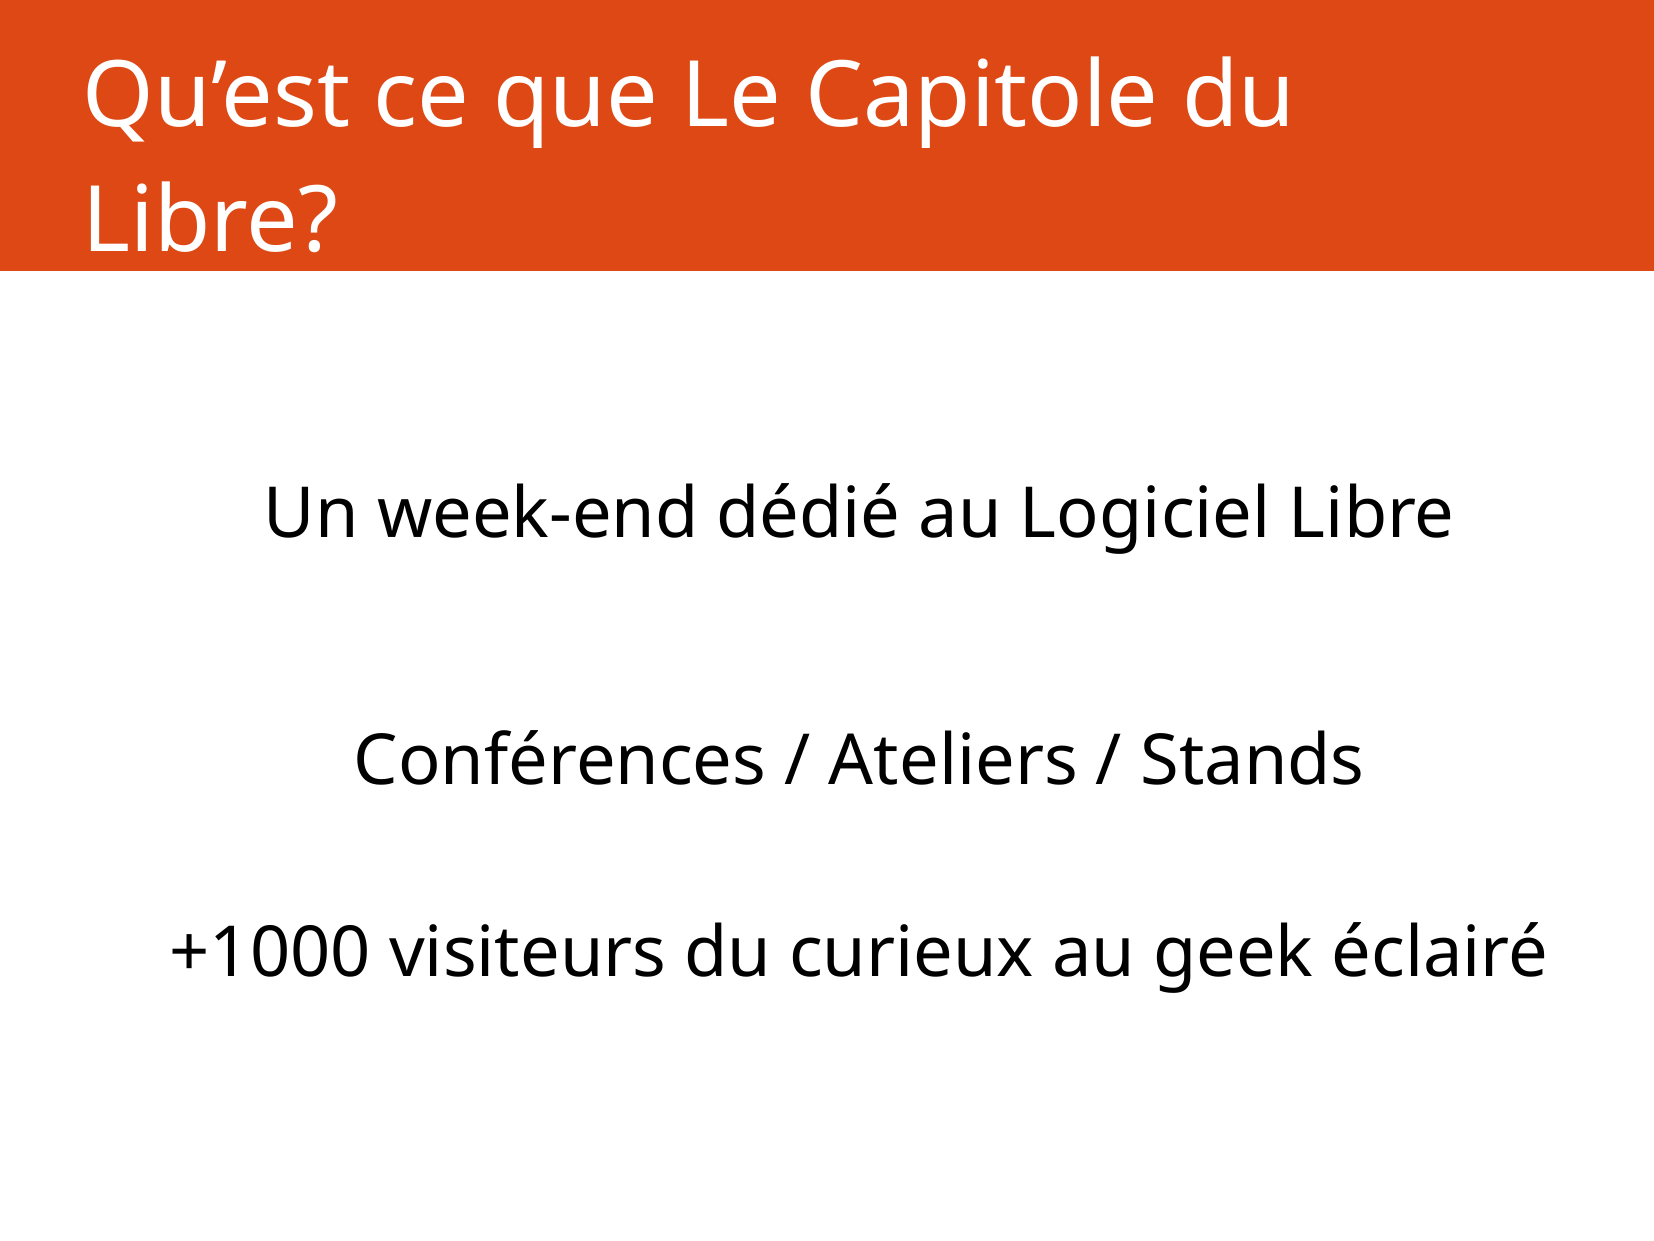

Qu’est ce que Le Capitole du Libre?
# Un week-end dédié au Logiciel Libre
Conférences / Ateliers / Stands
+1000 visiteurs du curieux au geek éclairé